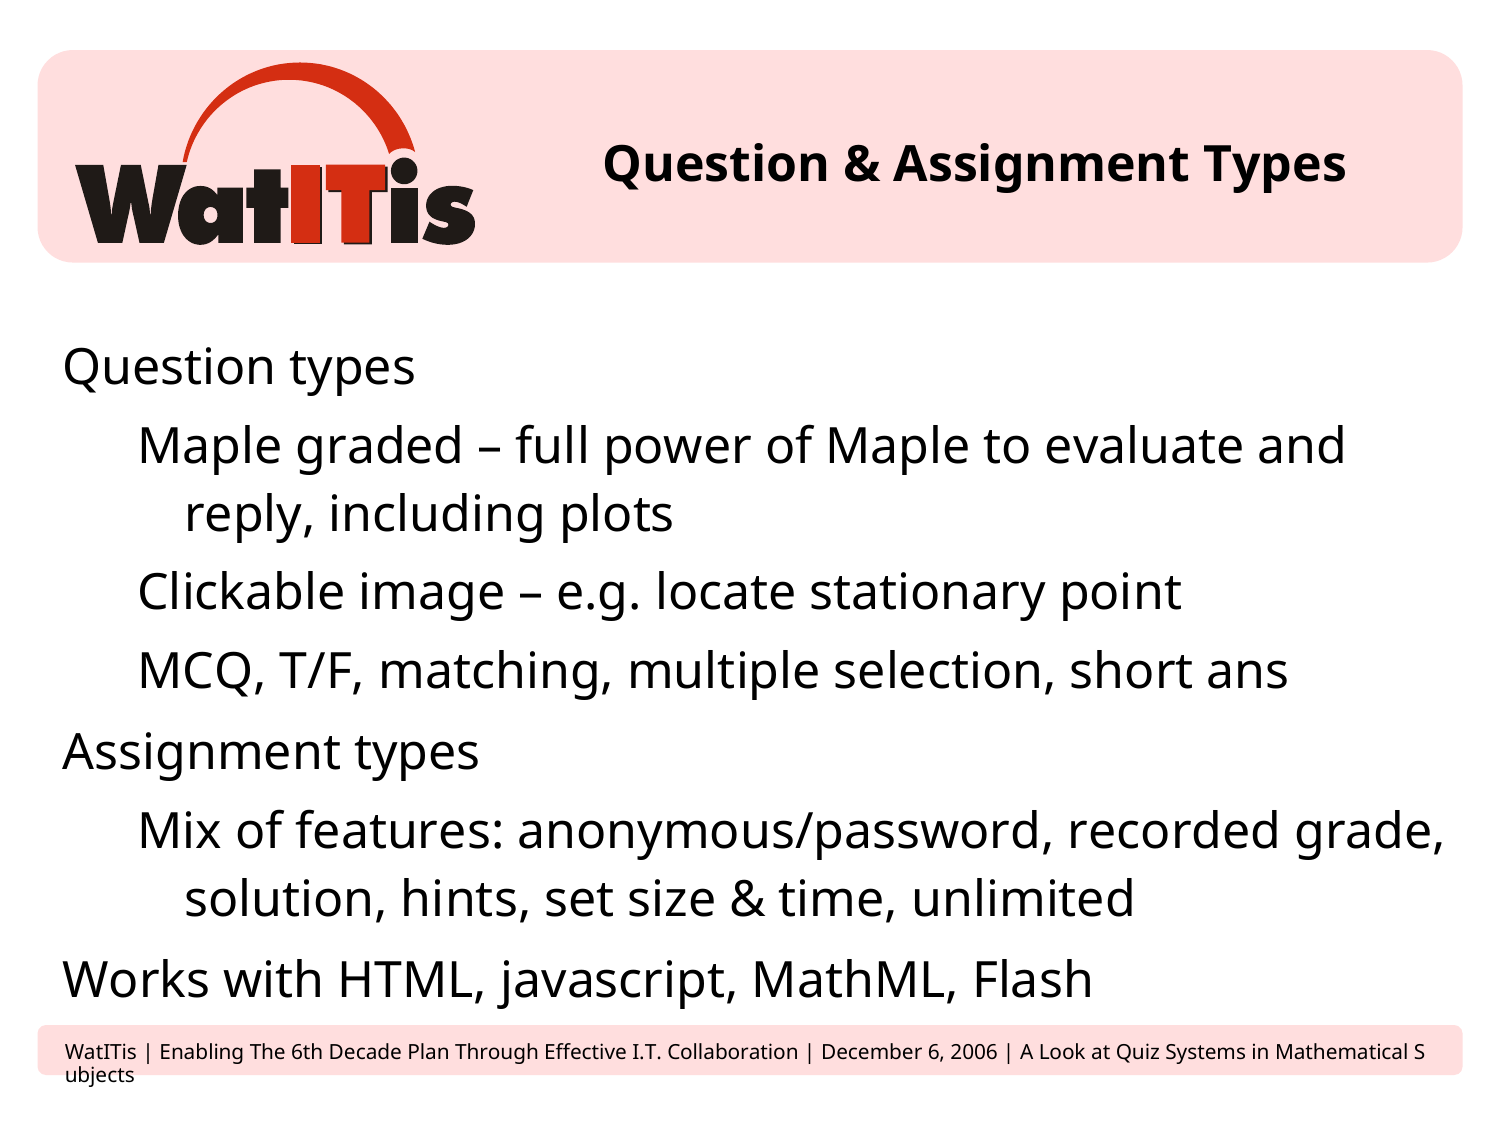

# Question & Assignment Types
Question types
Maple graded – full power of Maple to evaluate and reply, including plots
Clickable image – e.g. locate stationary point
MCQ, T/F, matching, multiple selection, short ans
Assignment types
Mix of features: anonymous/password, recorded grade, solution, hints, set size & time, unlimited
Works with HTML, javascript, MathML, Flash
WatITis | Enabling The 6th Decade Plan Through Effective I.T. Collaboration | December 6, 2006 | A Look at Quiz Systems in Mathematical Subjects